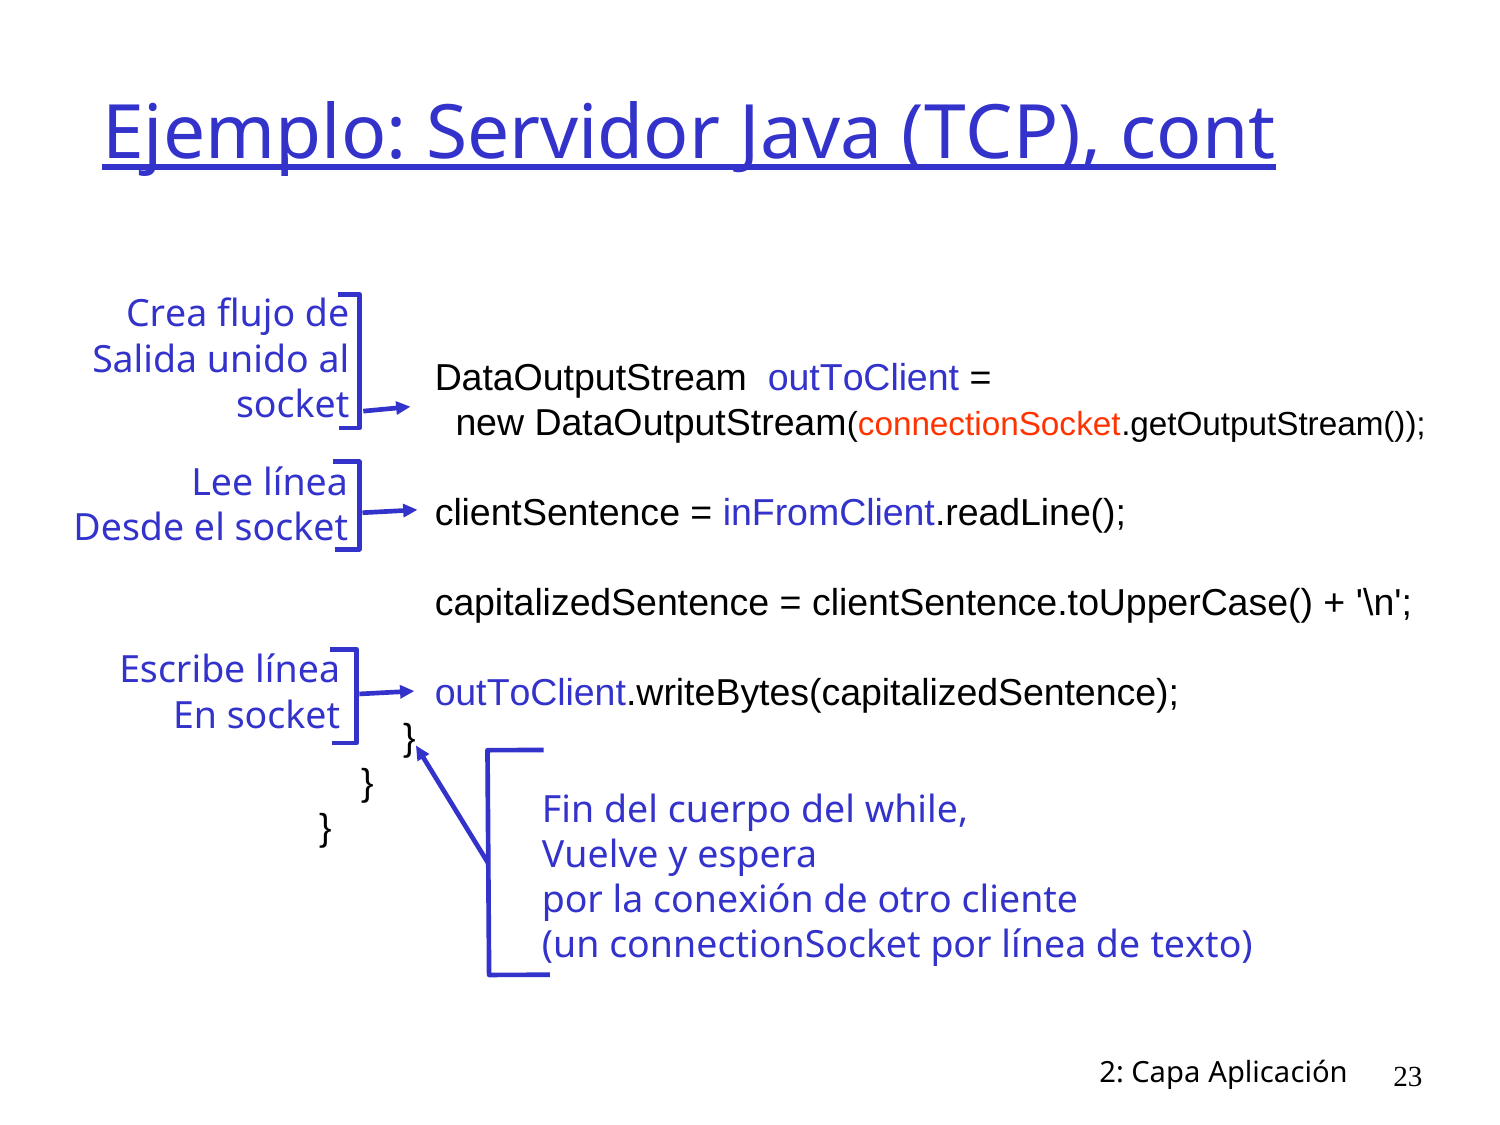

# Ejemplo: Servidor Java (TCP), cont
 DataOutputStream outToClient =
 new DataOutputStream(connectionSocket.getOutputStream());
 clientSentence = inFromClient.readLine();
 capitalizedSentence = clientSentence.toUpperCase() + '\n';
 outToClient.writeBytes(capitalizedSentence);
 }
 }
}
Crea flujo de
Salida unido al socket
Lee línea
Desde el socket
Escribe línea
En socket
Fin del cuerpo del while,
Vuelve y espera
por la conexión de otro cliente
(un connectionSocket por línea de texto)